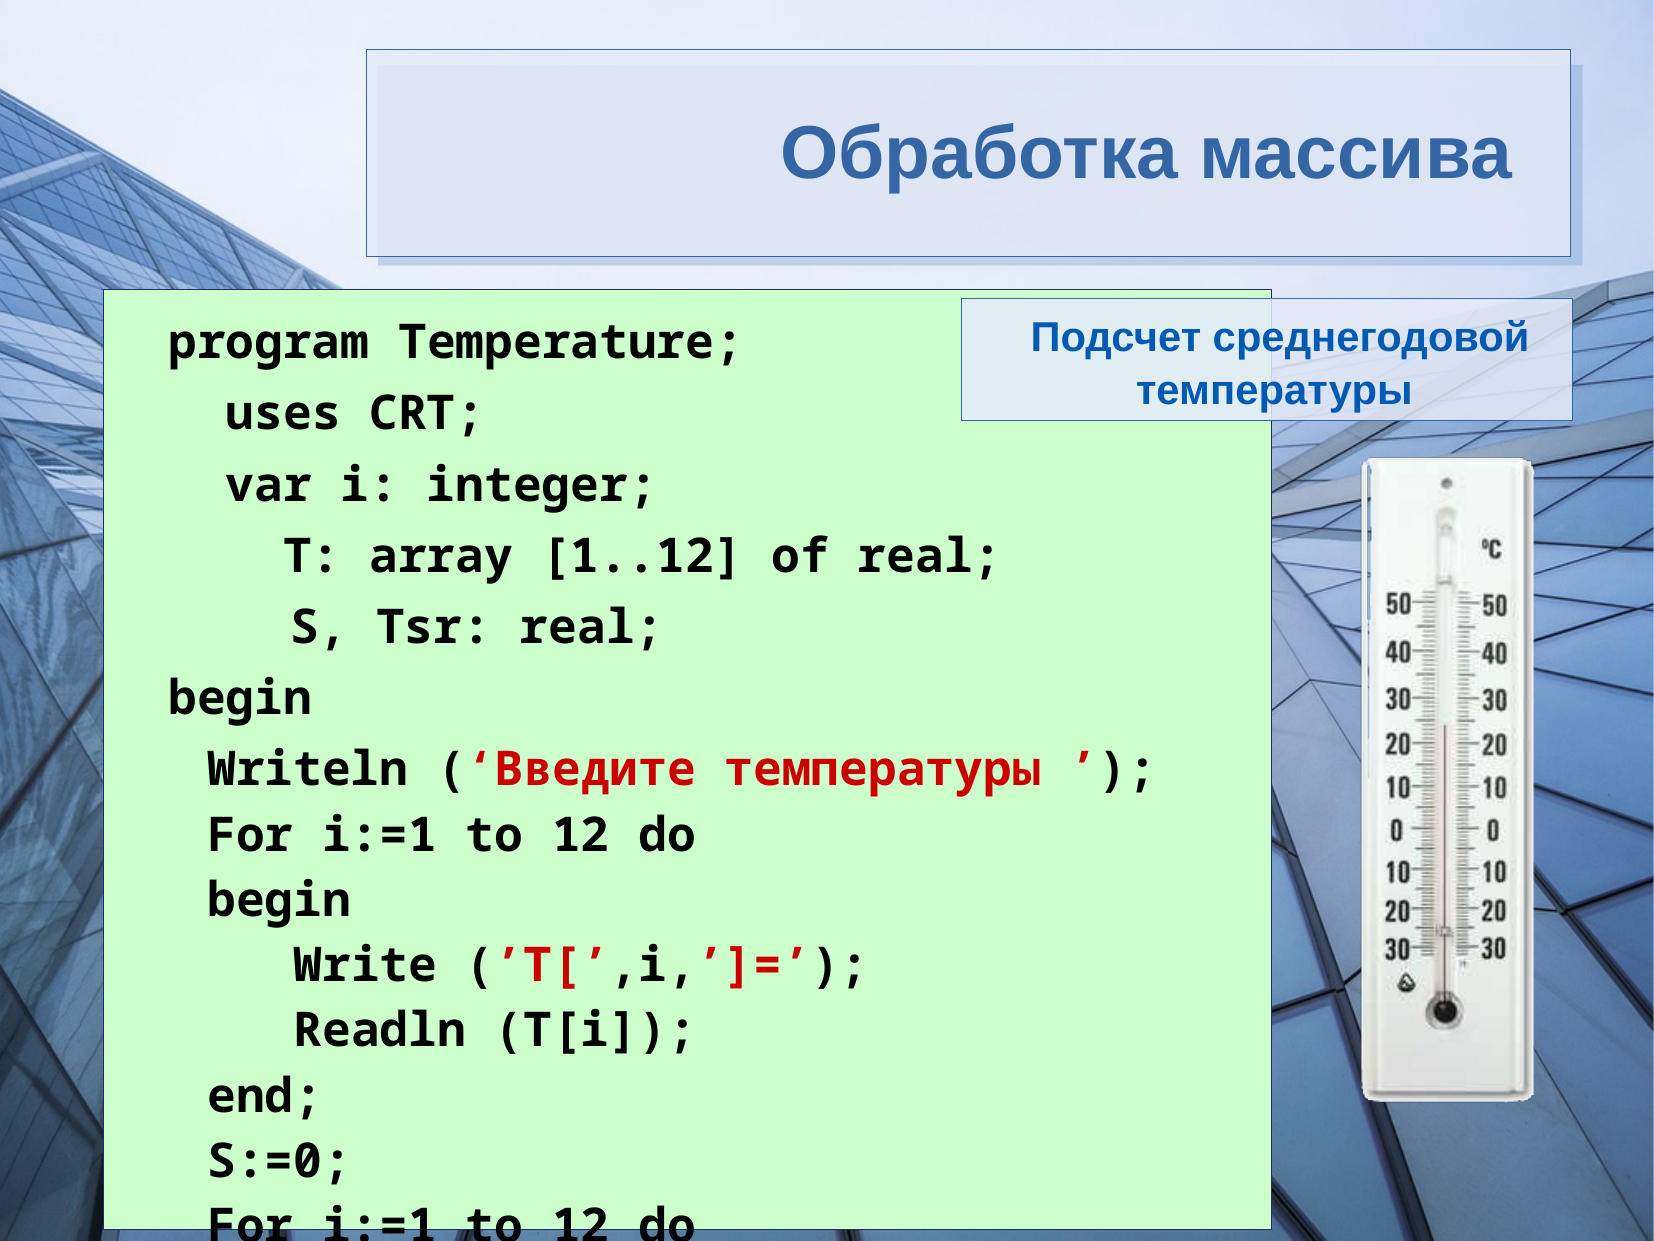

# Обработка массива
program Temperature;
 uses CRT;
 var i: integer;
 T: array [1..12] of real;
S, Tsr: real;
begin
 Writeln (‘Введите температуры ’);
 For i:=1 to 12 do
 begin
 Write (’T[’,i,’]=’);
 Readln (T[i]);
 end;
 S:=0;
 For i:=1 to 12 do
 S:= S + T[i];
 Tsr:= S/12;
 Writeln (’Среднегодовая t = ‘, Tsr);
end.
Подсчет среднегодовой температуры